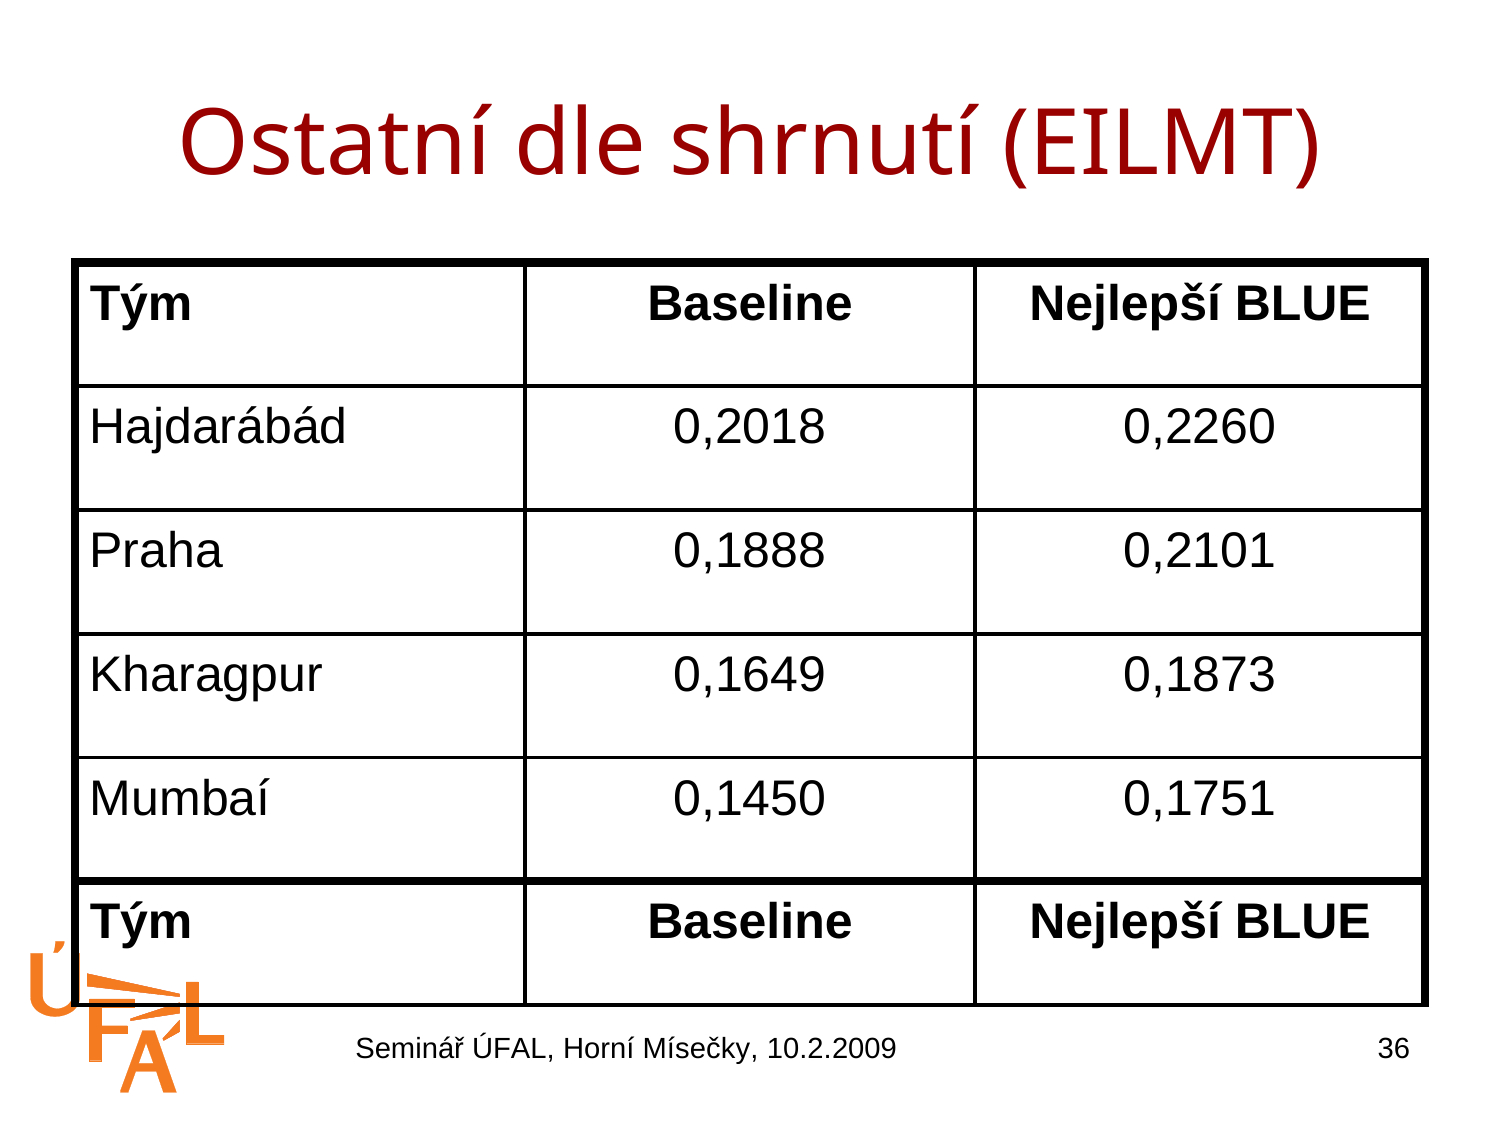

# Ostatní dle shrnutí (EILMT)
| Tým | Baseline | Nejlepší BLUE |
| --- | --- | --- |
| Hajdarábád | 0,2018 | 0,2260 |
| Praha | 0,1888 | 0,2101 |
| Kharagpur | 0,1649 | 0,1873 |
| Mumbaí | 0,1450 | 0,1751 |
| Tým | Baseline | Nejlepší BLUE |
Seminář ÚFAL, Horní Mísečky, 10.2.2009
36